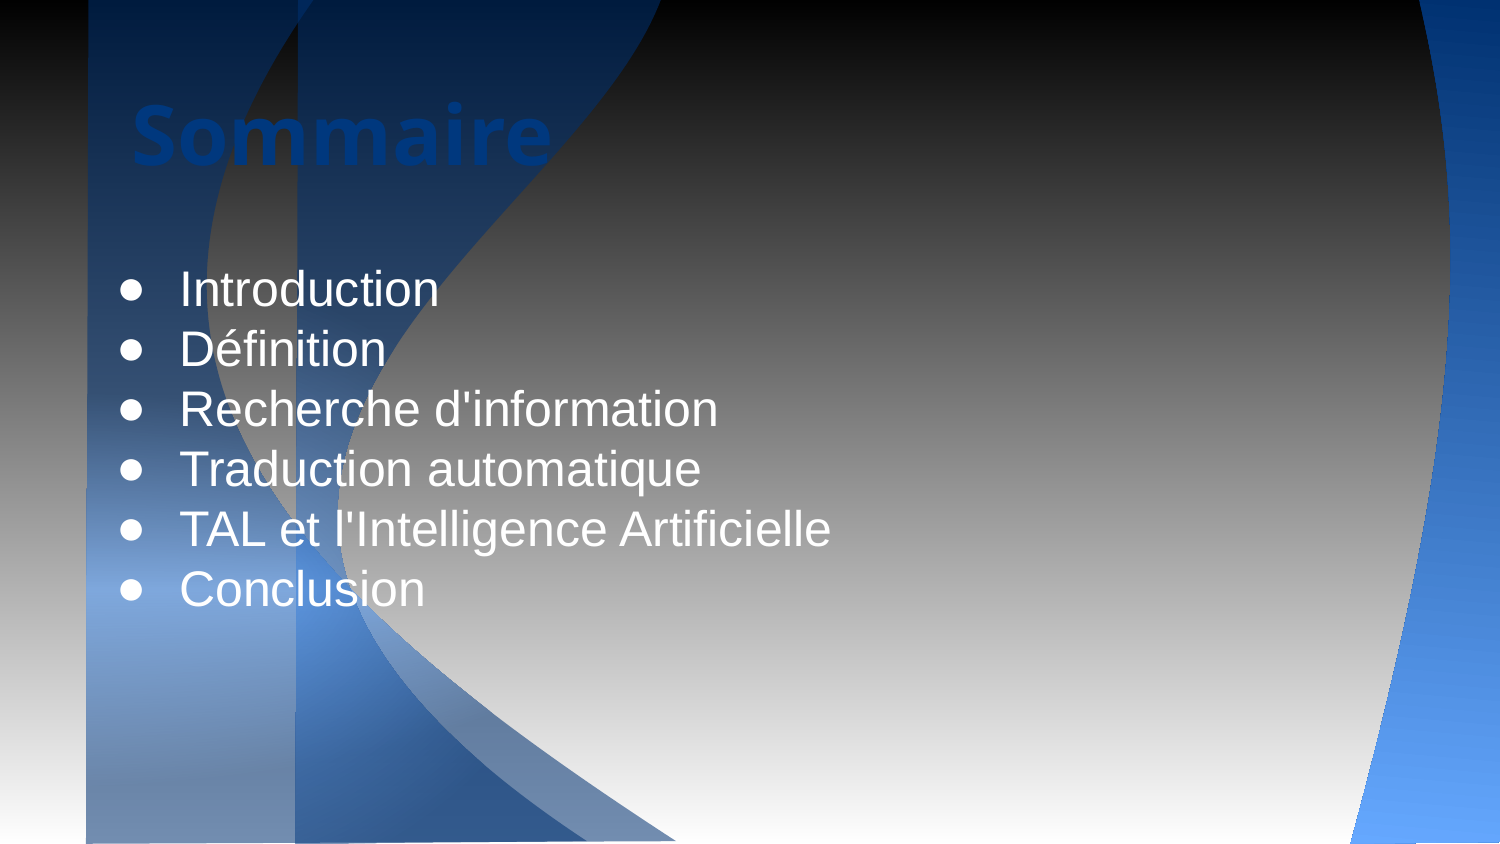

# Sommaire
Introduction
Définition
Recherche d'information
Traduction automatique
TAL et l'Intelligence Artificielle
Conclusion